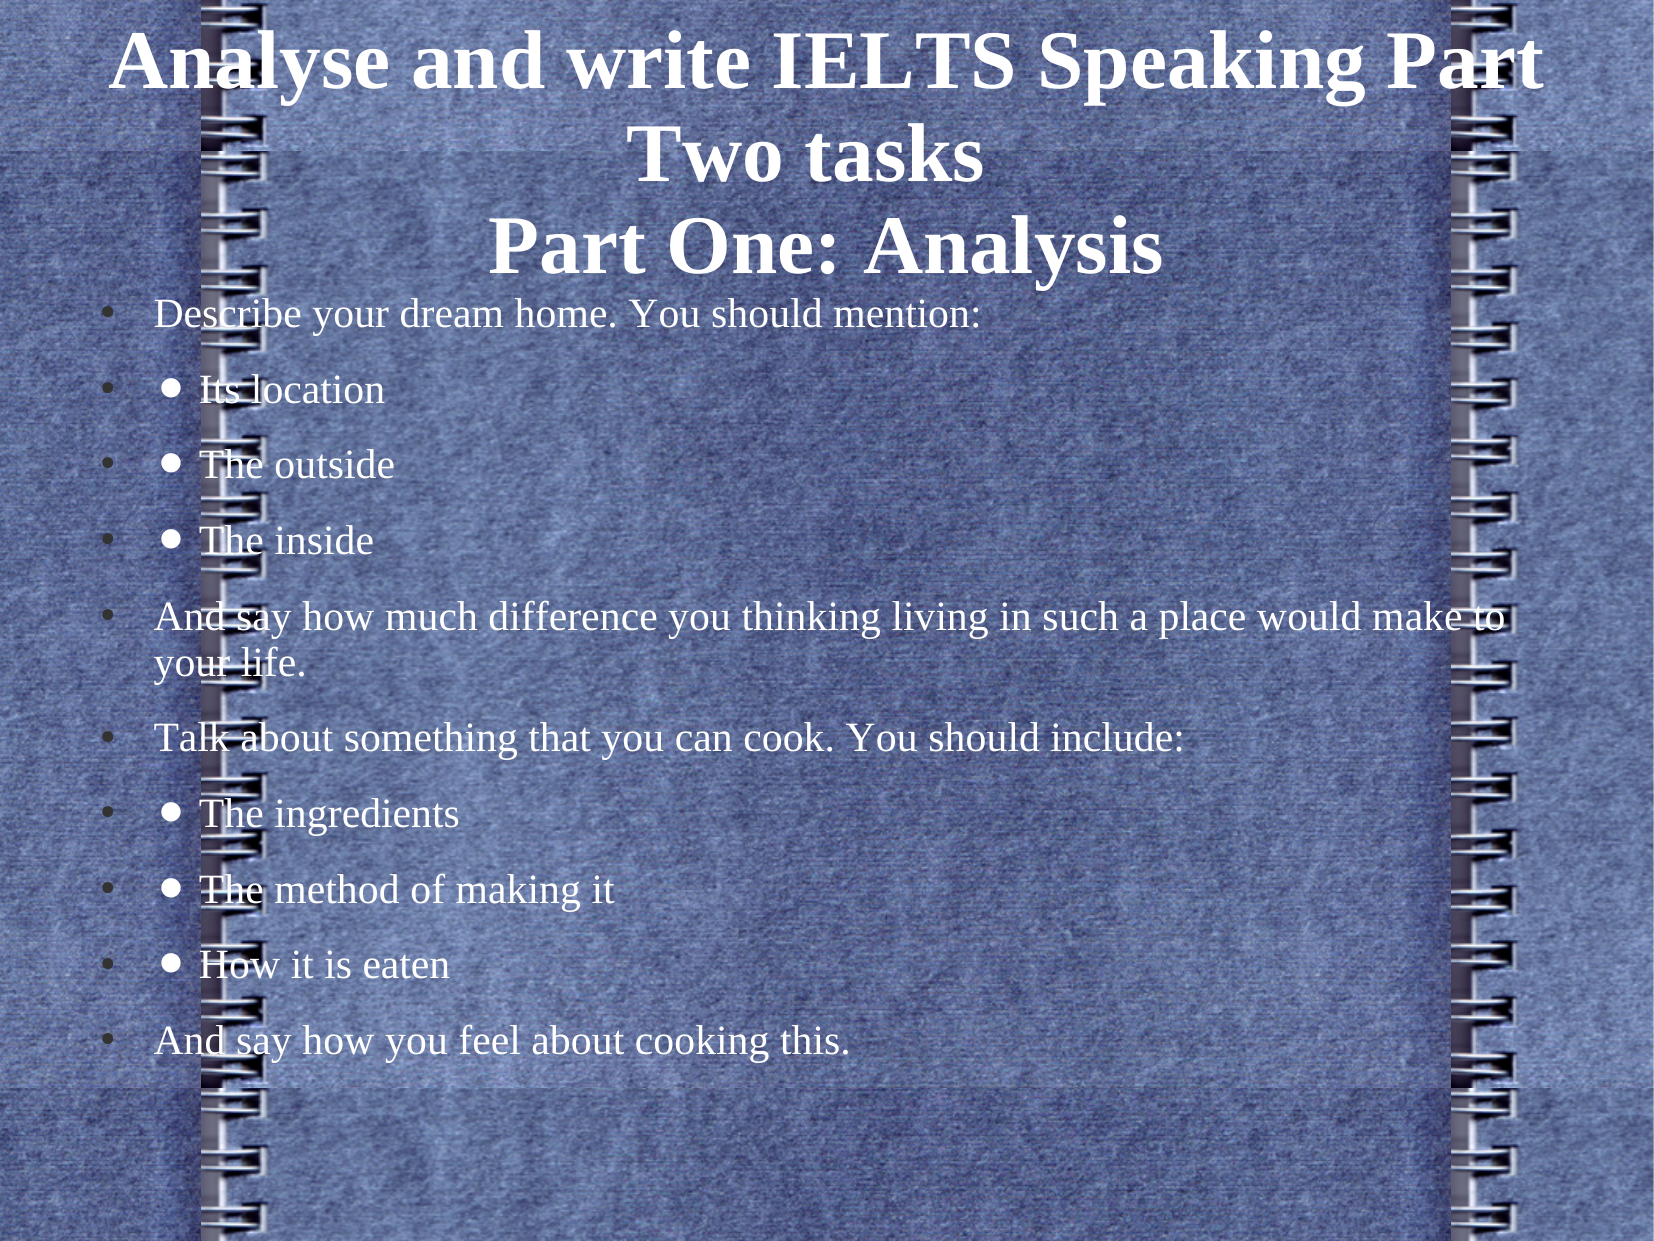

# Analyse and write IELTS Speaking Part Two tasks Part One: Analysis
Describe your dream home. You should mention:
⚫ Its location
⚫ The outside
⚫ The inside
And say how much difference you thinking living in such a place would make to your life.
Talk about something that you can cook. You should include:
⚫ The ingredients
⚫ The method of making it
⚫ How it is eaten
And say how you feel about cooking this.